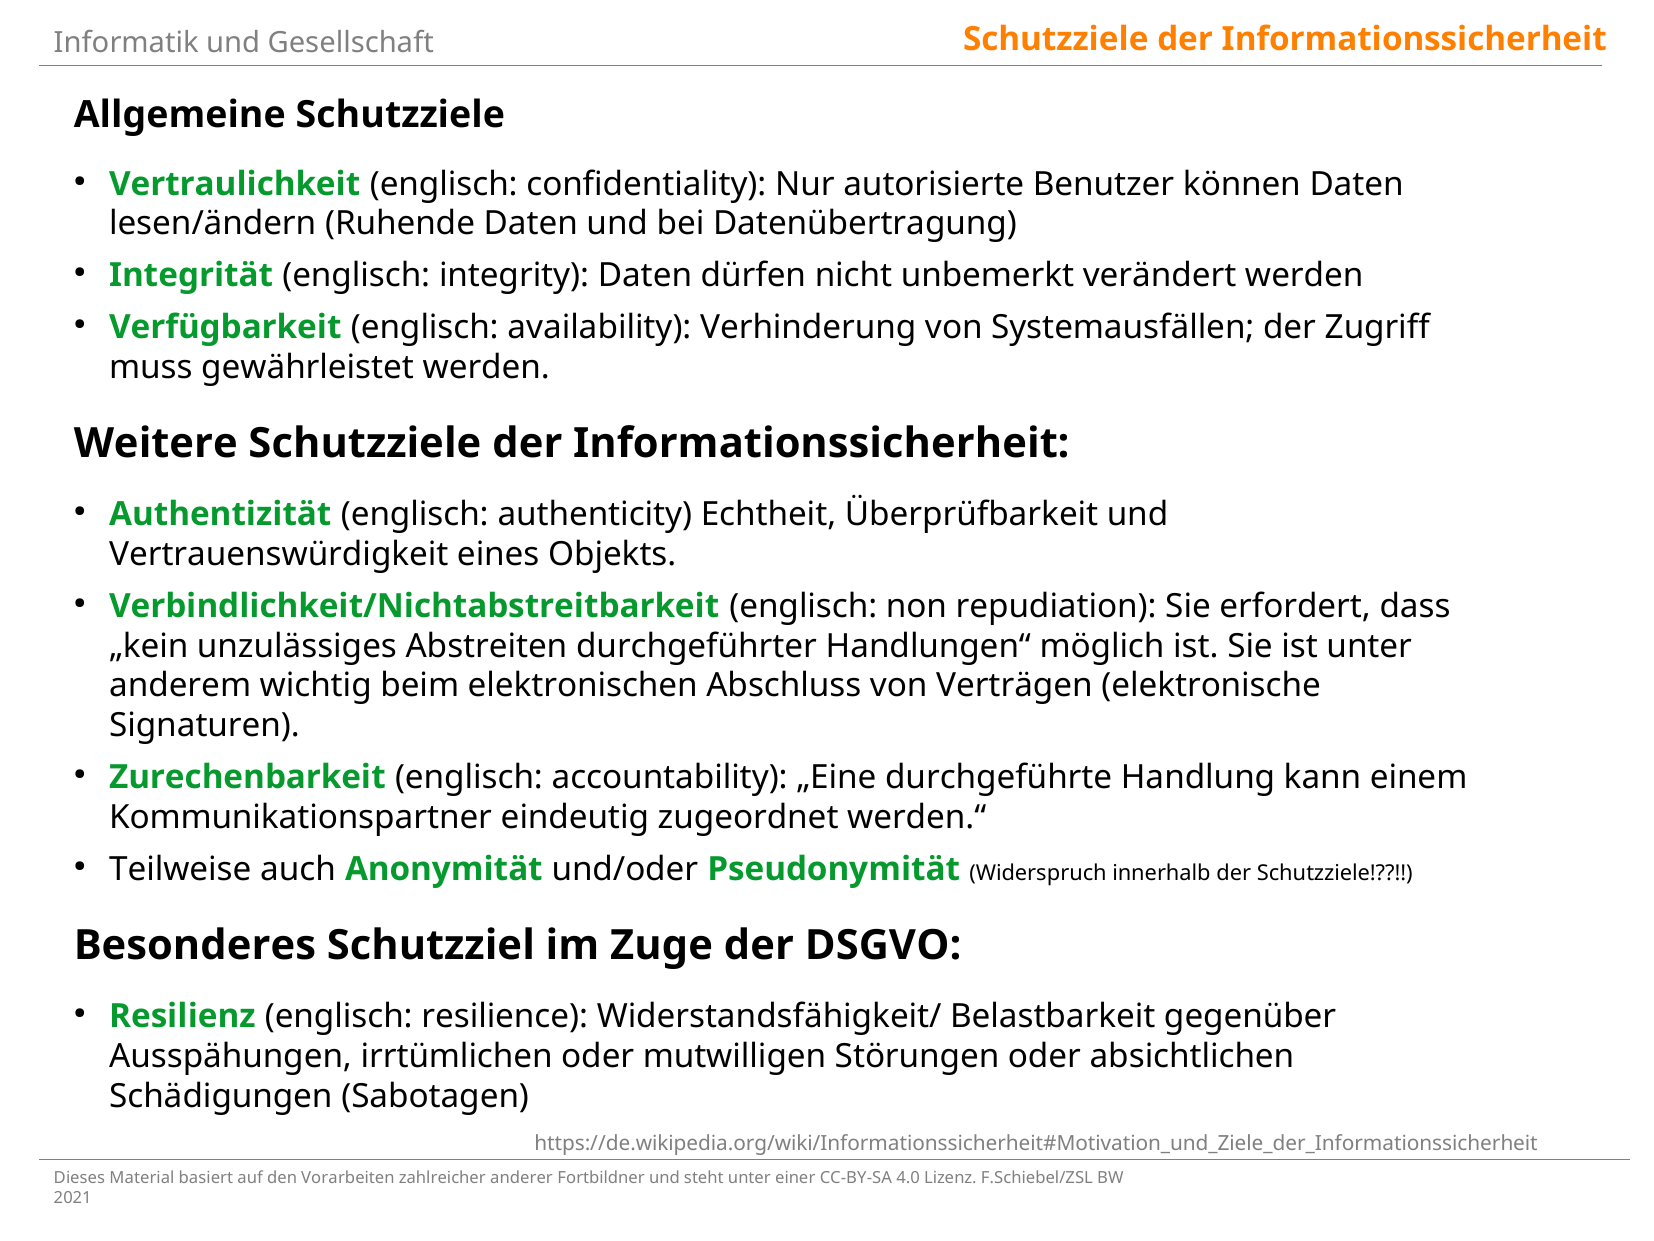

Schutzziele der Informationssicherheit
Informatik und Gesellschaft
Allgemeine Schutzziele
Vertraulichkeit (englisch: confidentiality): Nur autorisierte Benutzer können Daten lesen/ändern (Ruhende Daten und bei Datenübertragung)
Integrität (englisch: integrity): Daten dürfen nicht unbemerkt verändert werden
Verfügbarkeit (englisch: availability): Verhinderung von Systemausfällen; der Zugriff muss gewährleistet werden.
Weitere Schutzziele der Informationssicherheit:
Authentizität (englisch: authenticity) Echtheit, Überprüfbarkeit und Vertrauenswürdigkeit eines Objekts.
Verbindlichkeit/Nichtabstreitbarkeit (englisch: non repudiation): Sie erfordert, dass „kein unzulässiges Abstreiten durchgeführter Handlungen“ möglich ist. Sie ist unter anderem wichtig beim elektronischen Abschluss von Verträgen (elektronische Signaturen).
Zurechenbarkeit (englisch: accountability): „Eine durchgeführte Handlung kann einem Kommunikationspartner eindeutig zugeordnet werden.“
Teilweise auch Anonymität und/oder Pseudonymität (Widerspruch innerhalb der Schutzziele!??!!)
Besonderes Schutzziel im Zuge der DSGVO:
Resilienz (englisch: resilience): Widerstandsfähigkeit/ Belastbarkeit gegenüber Ausspähungen, irrtümlichen oder mutwilligen Störungen oder absichtlichen Schädigungen (Sabotagen)
https://de.wikipedia.org/wiki/Informationssicherheit#Motivation_und_Ziele_der_Informationssicherheit